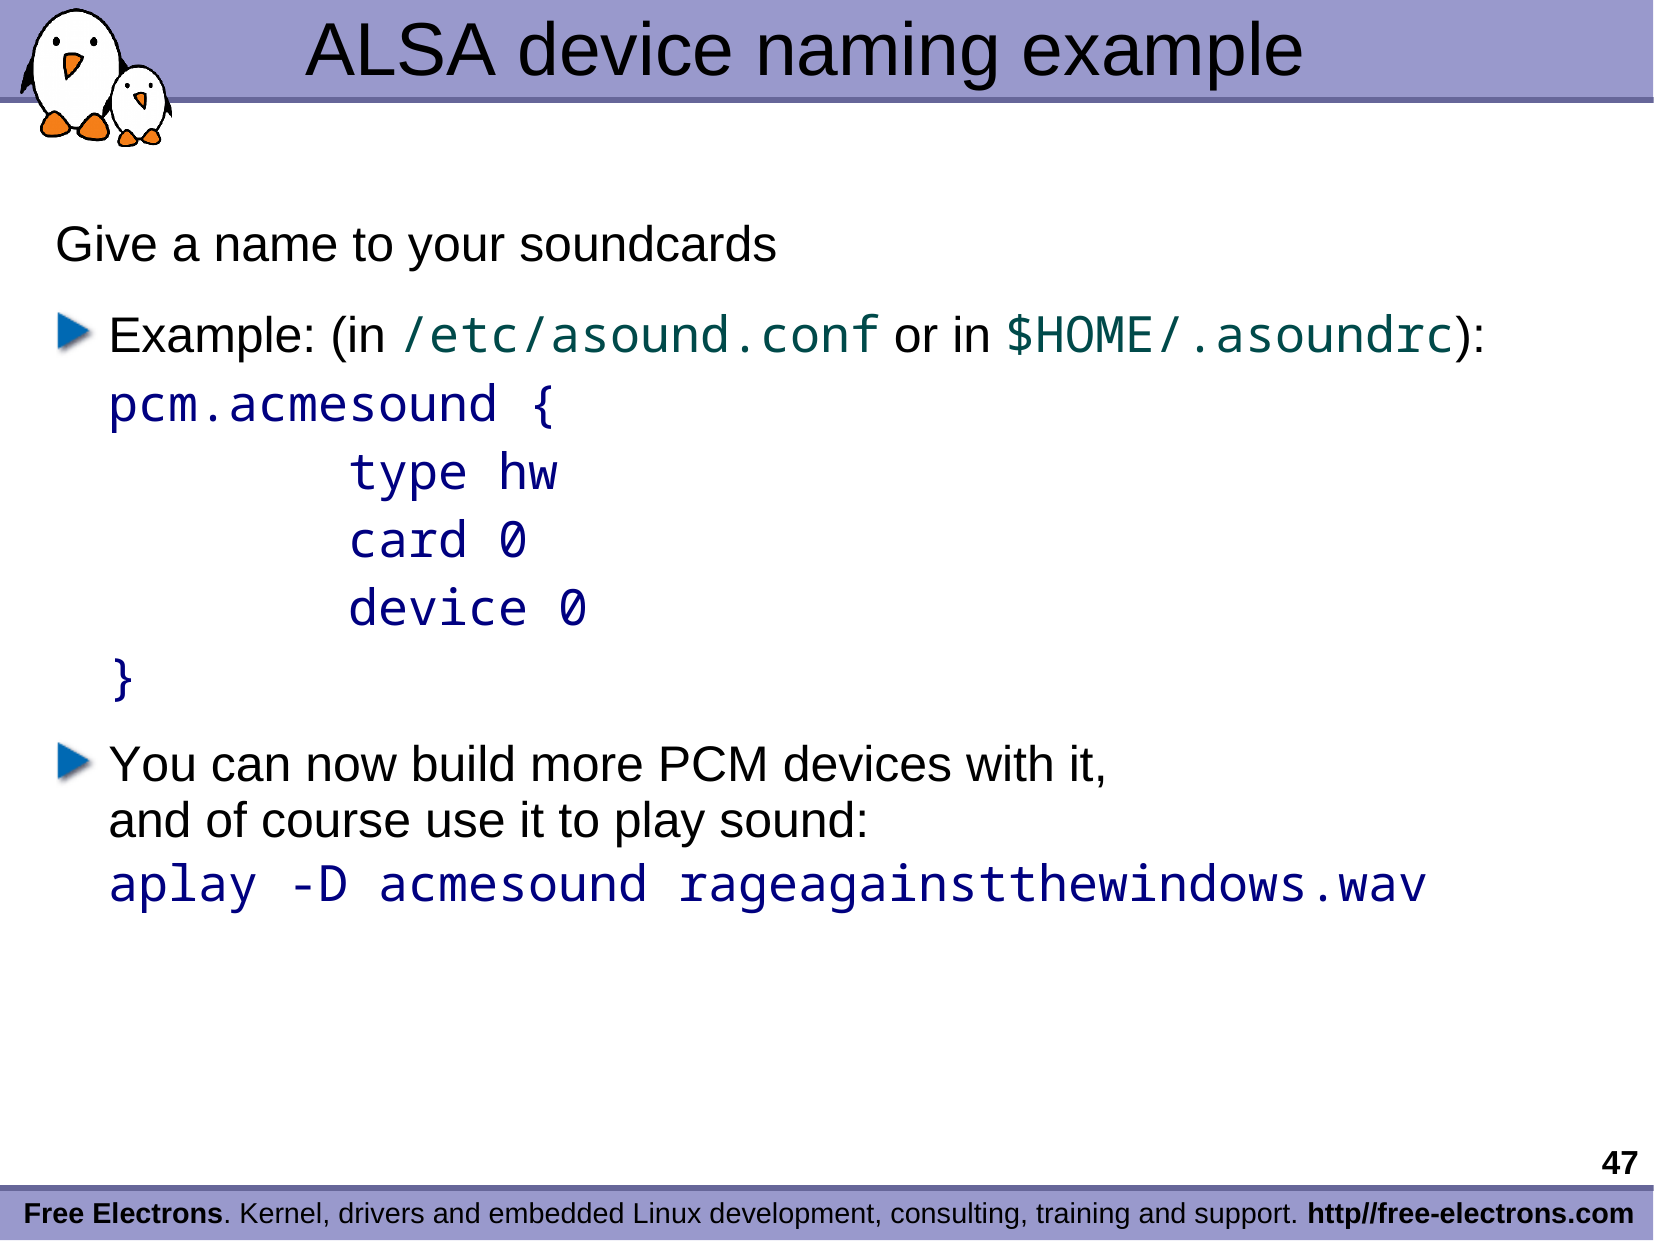

# ALSA device naming example
Give a name to your soundcards
Example: (in /etc/asound.conf or in $HOME/.asoundrc):
pcm.acmesound {
 type hw
 card 0
 device 0
}
You can now build more PCM devices with it,
and of course use it to play sound:
aplay -D acmesound rageagainstthewindows.wav